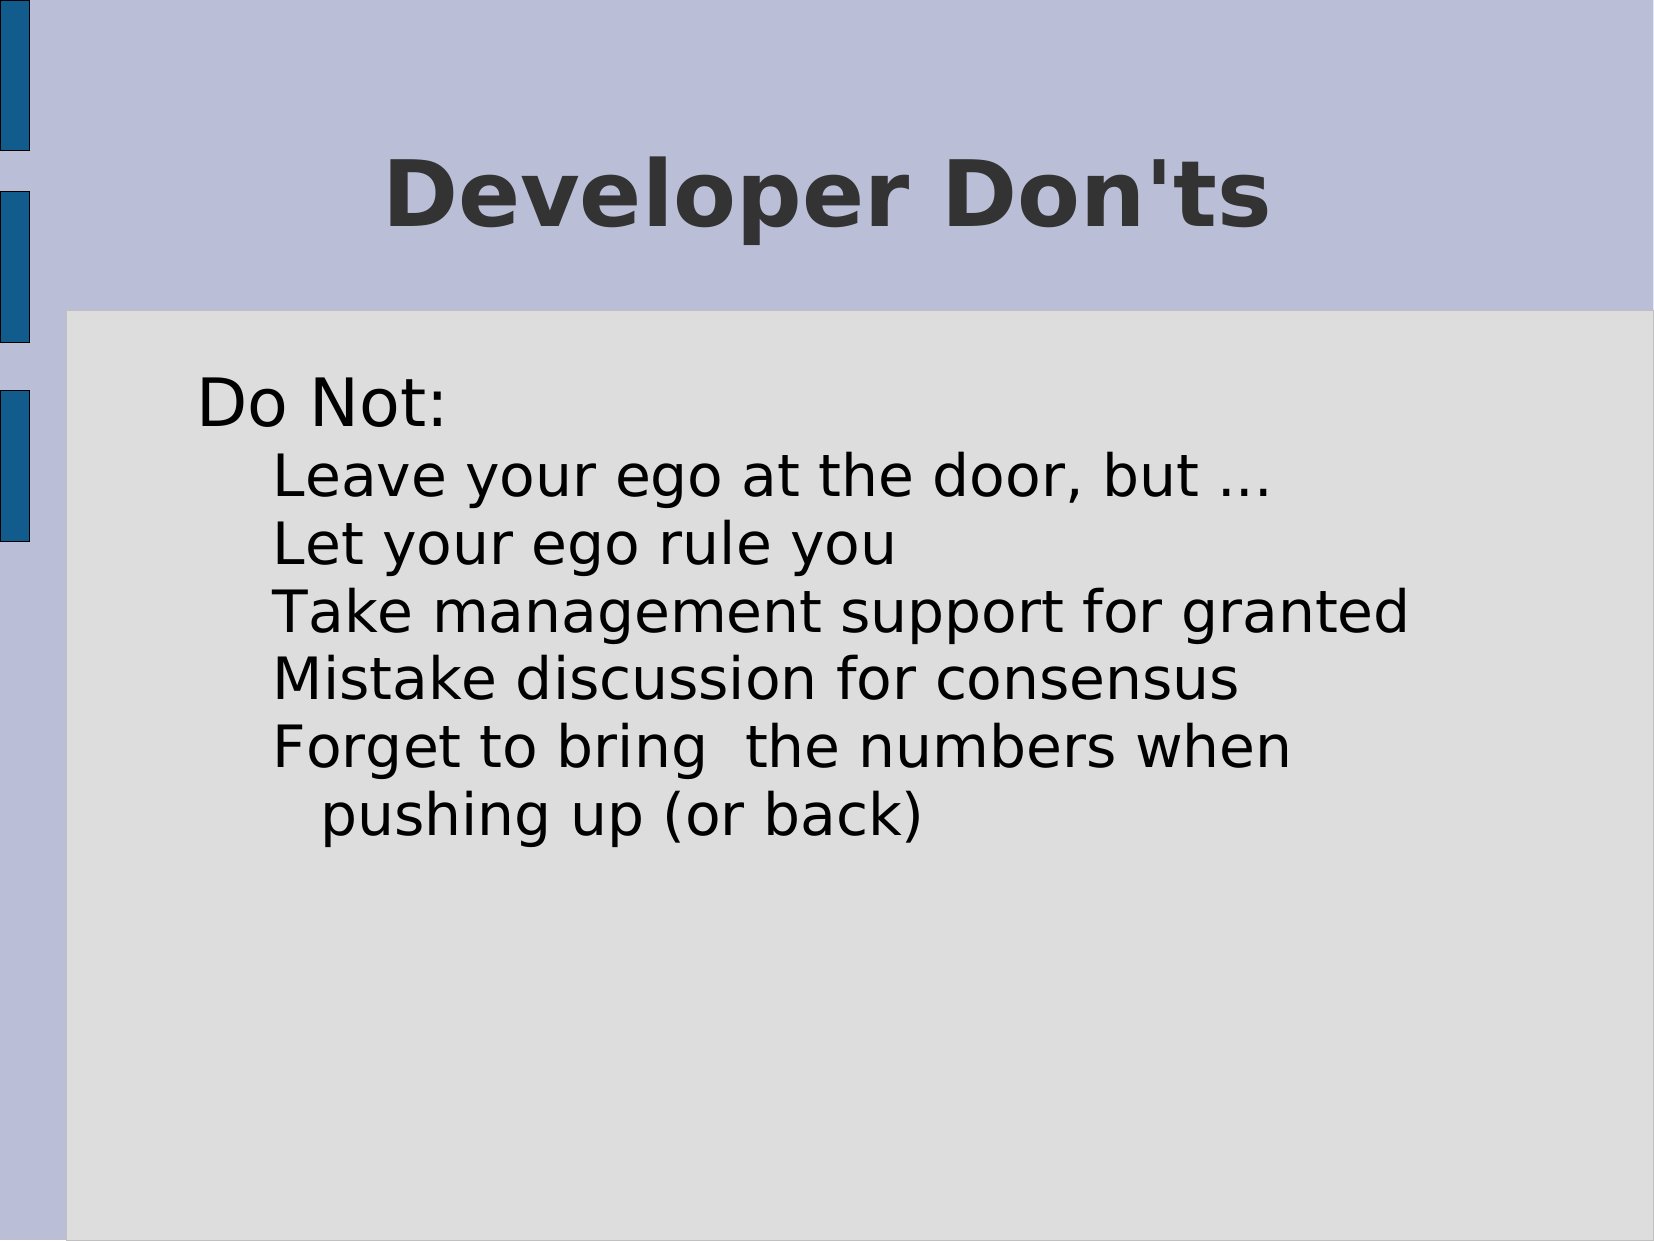

# Developer Don'ts
Do Not:
Leave your ego at the door, but ...
Let your ego rule you
Take management support for granted
Mistake discussion for consensus
Forget to bring the numbers when pushing up (or back)